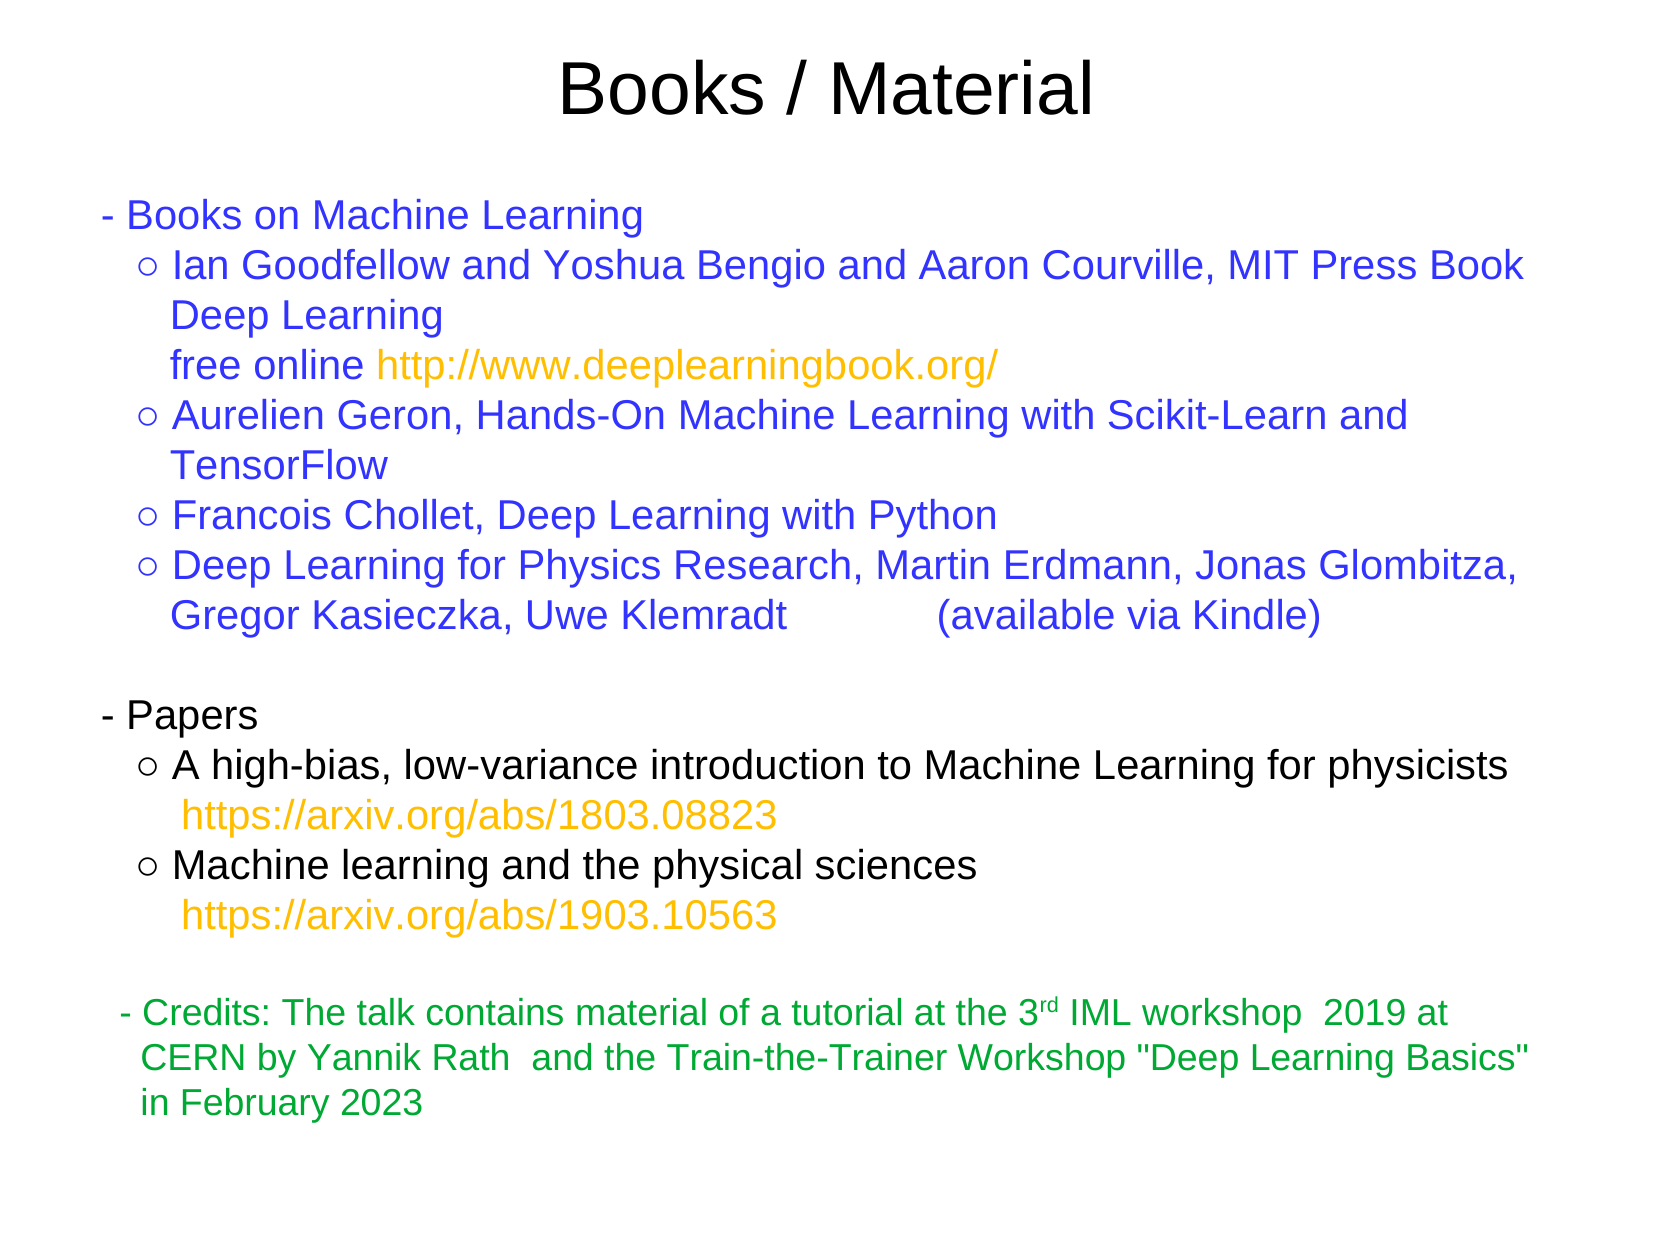

# Books / Material
 - Books on Machine Learning
 ○ Ian Goodfellow and Yoshua Bengio and Aaron Courville, MIT Press Book
 Deep Learning
 free online http://www.deeplearningbook.org/
 ○ Aurelien Geron, Hands-On Machine Learning with Scikit-Learn and
 TensorFlow
 ○ Francois Chollet, Deep Learning with Python
 ○ Deep Learning for Physics Research, Martin Erdmann, Jonas Glombitza,
 Gregor Kasieczka, Uwe Klemradt (available via Kindle)
 - Papers
 ○ A high-bias, low-variance introduction to Machine Learning for physicists
 https://arxiv.org/abs/1803.08823
 ○ Machine learning and the physical sciences
 https://arxiv.org/abs/1903.10563
 - Credits: The talk contains material of a tutorial at the 3rd IML workshop 2019 at
 CERN by Yannik Rath and the Train-the-Trainer Workshop "Deep Learning Basics"
 in February 2023